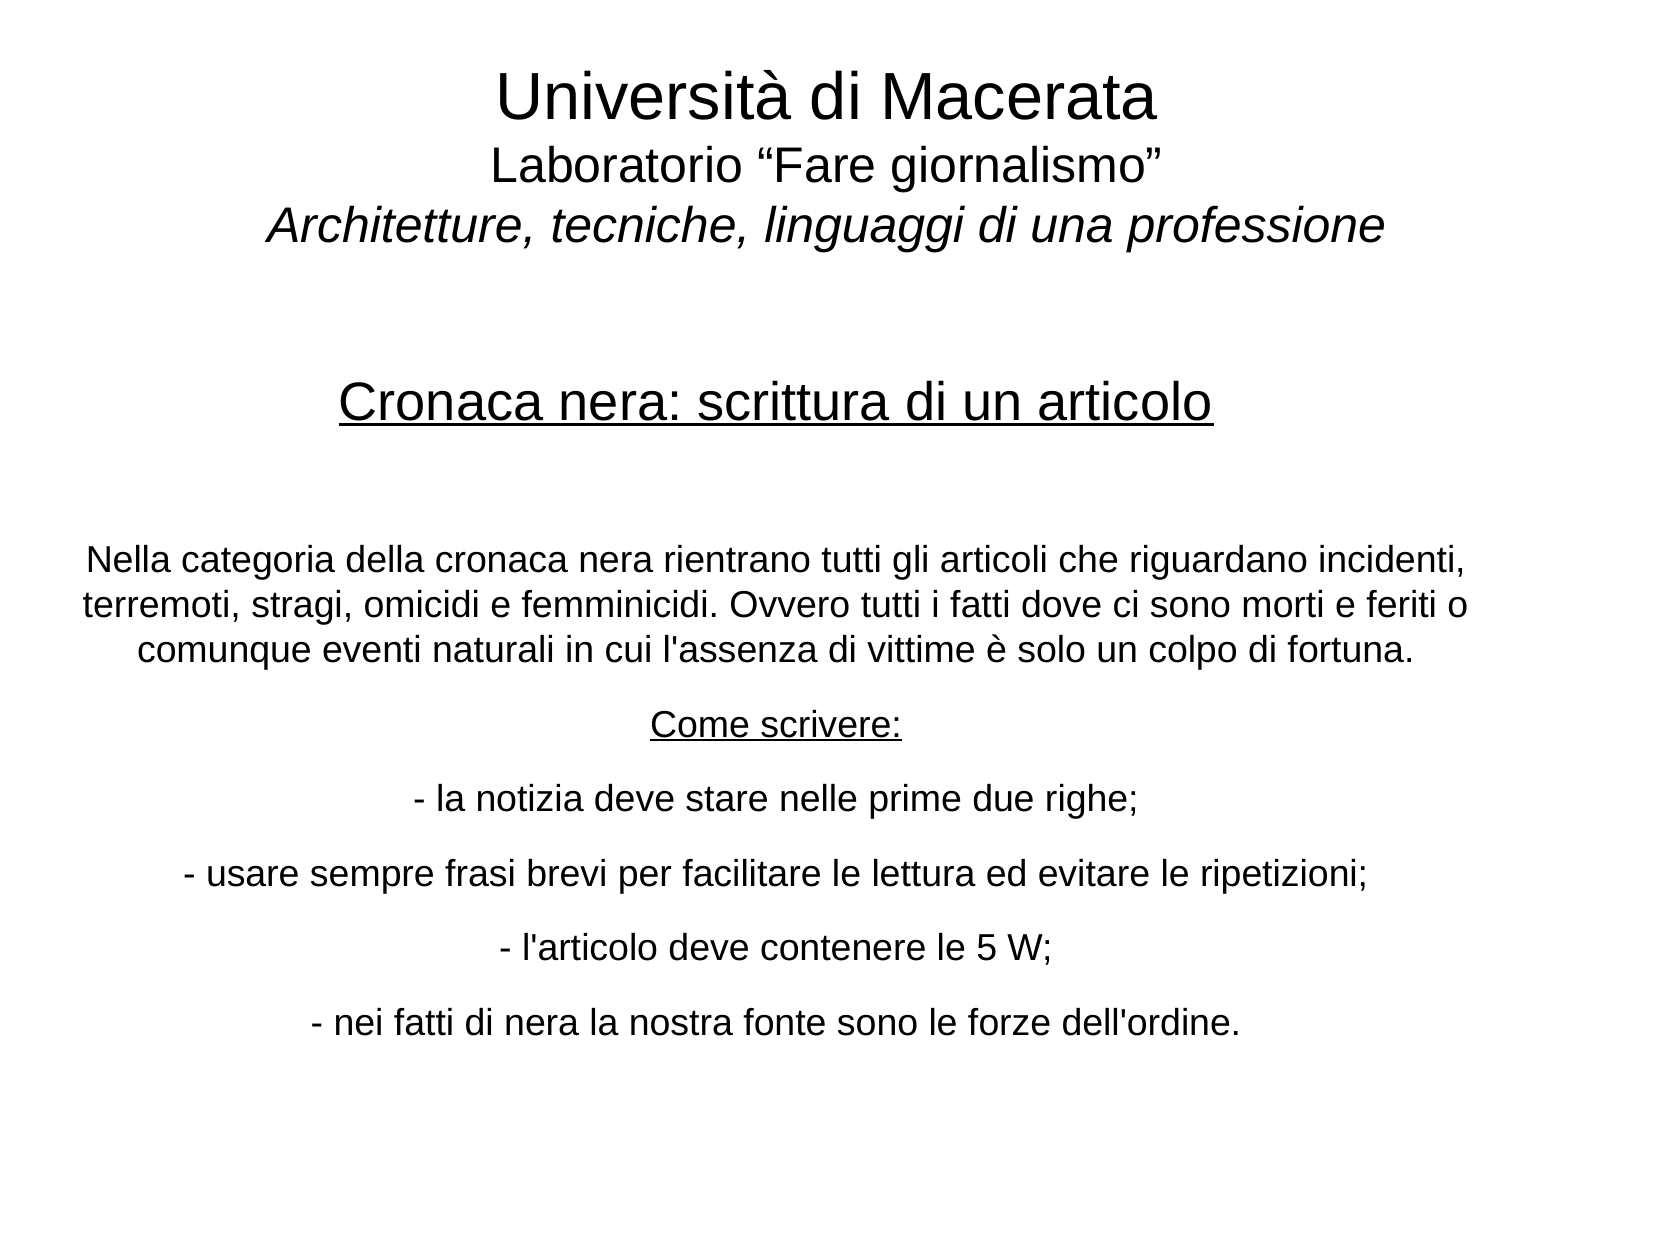

# Università di Macerata Laboratorio “Fare giornalismo” Architetture, tecniche, linguaggi di una professione
Cronaca nera: scrittura di un articolo
Nella categoria della cronaca nera rientrano tutti gli articoli che riguardano incidenti, terremoti, stragi, omicidi e femminicidi. Ovvero tutti i fatti dove ci sono morti e feriti o comunque eventi naturali in cui l'assenza di vittime è solo un colpo di fortuna.
Come scrivere:
- la notizia deve stare nelle prime due righe;
- usare sempre frasi brevi per facilitare le lettura ed evitare le ripetizioni;
- l'articolo deve contenere le 5 W;
- nei fatti di nera la nostra fonte sono le forze dell'ordine.